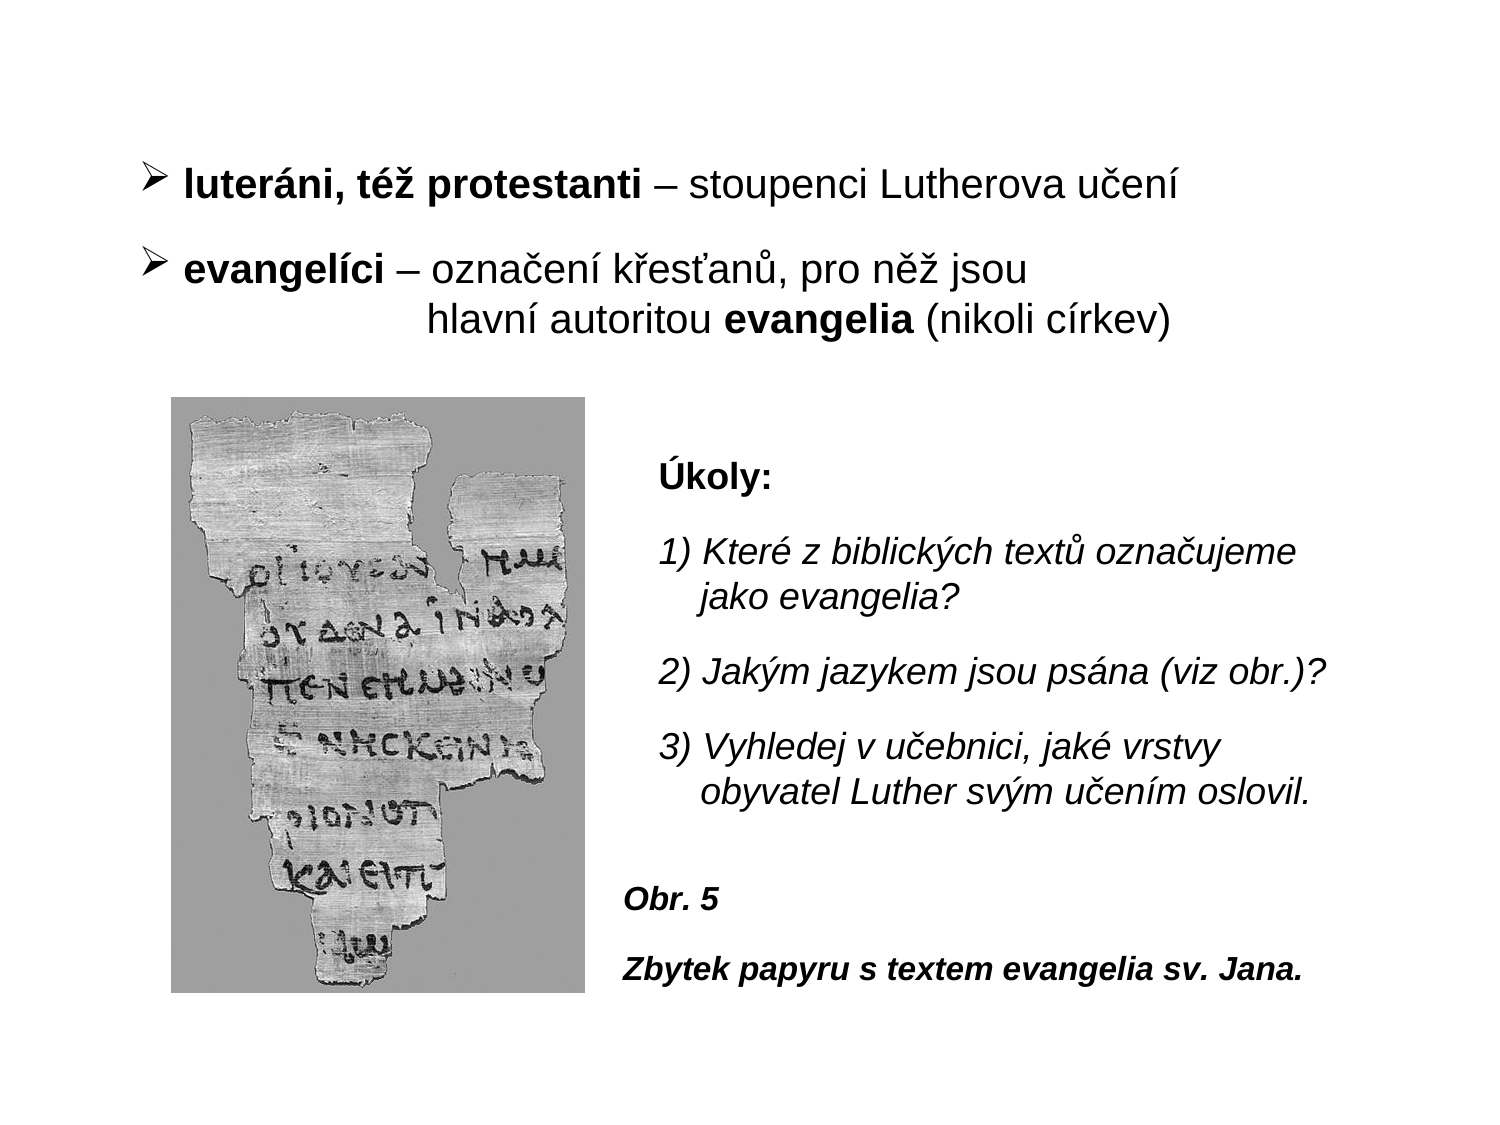

luteráni, též protestanti – stoupenci Lutherova učení
 evangelíci – označení křesťanů, pro něž jsou
	 hlavní autoritou evangelia (nikoli církev)
Úkoly:
 Které z biblických textů označujeme jako evangelia?
 Jakým jazykem jsou psána (viz obr.)?
 Vyhledej v učebnici, jaké vrstvy obyvatel Luther svým učením oslovil.
Obr. 5
Zbytek papyru s textem evangelia sv. Jana.